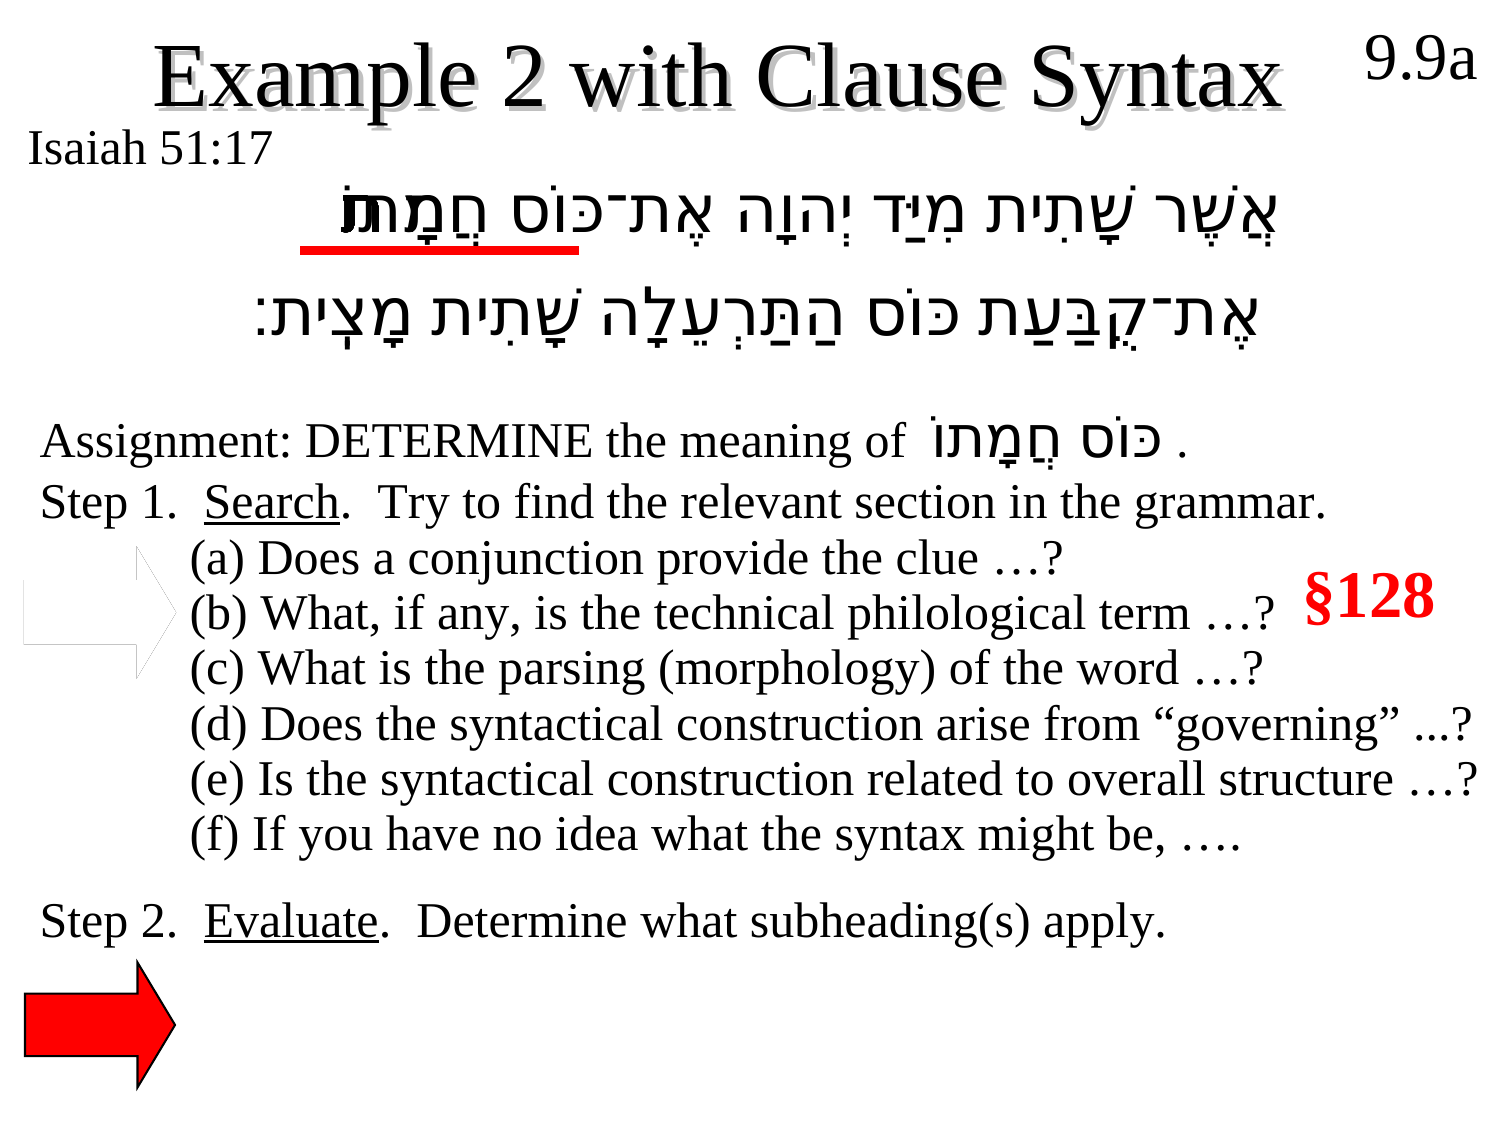

# Example 2 with Clause Syntax
9.9a
Isaiah 51:17
הִתְעוֹרְרִי הִתְעוֹרְרִי קוּמִי יְרוּשָׁלַם
 אֲשֶׁר שָׁתִית מִיַּד יְהוָה אֶת־כּוֹס חֲמָתוֹ
את־קֻבַּעַת כּוֹס הַתַּרְעֵלָה שָׁתִית מָצִית׃ ֶ
 אֲשֶׁר שָׁתִית מִיַּד יְהוָה אֶת־כּוֹס חֲמָת֑וֹ
אֶת־קֻבַּעַת כּוֹס הַתַּרְעֵלָה שָׁתִית מָצִֽית׃ ֶ
Assignment: DETERMINE the meaning of כּוֹס חֲמָתוֹ .
Step 1. Search. Try to find the relevant section in the grammar.
	(a) Does a conjunction provide the clue …?
	(b) What, if any, is the technical philological term …?
	(c) What is the parsing (morphology) of the word …?
	(d) Does the syntactical construction arise from “governing” ...?
	(e) Is the syntactical construction related to overall structure …?
	(f) If you have no idea what the syntax might be, ….
Step 2. Evaluate. Determine what subheading(s) apply.
§128